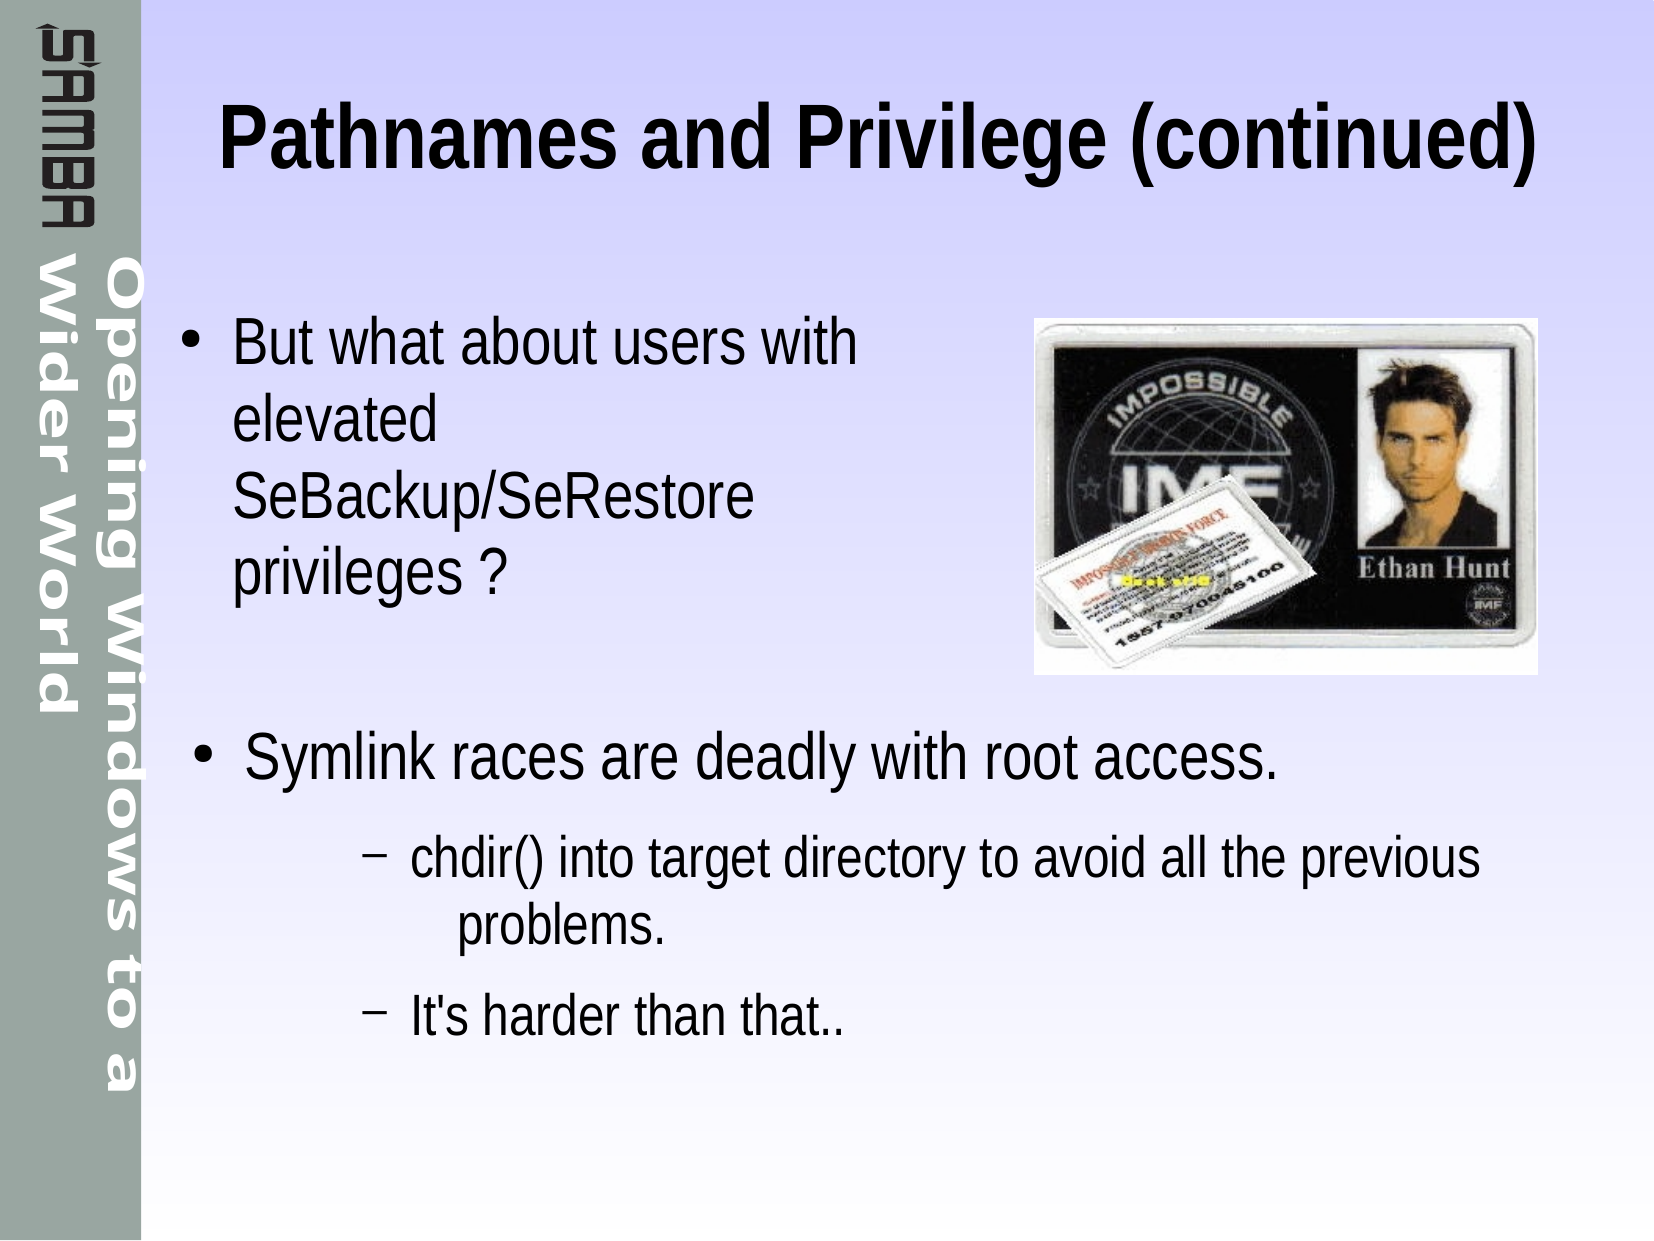

# Pathnames and Privilege (continued)
But what about users with elevated SeBackup/SeRestore privileges ?
Symlink races are deadly with root access.
chdir() into target directory to avoid all the previous problems.
It's harder than that..